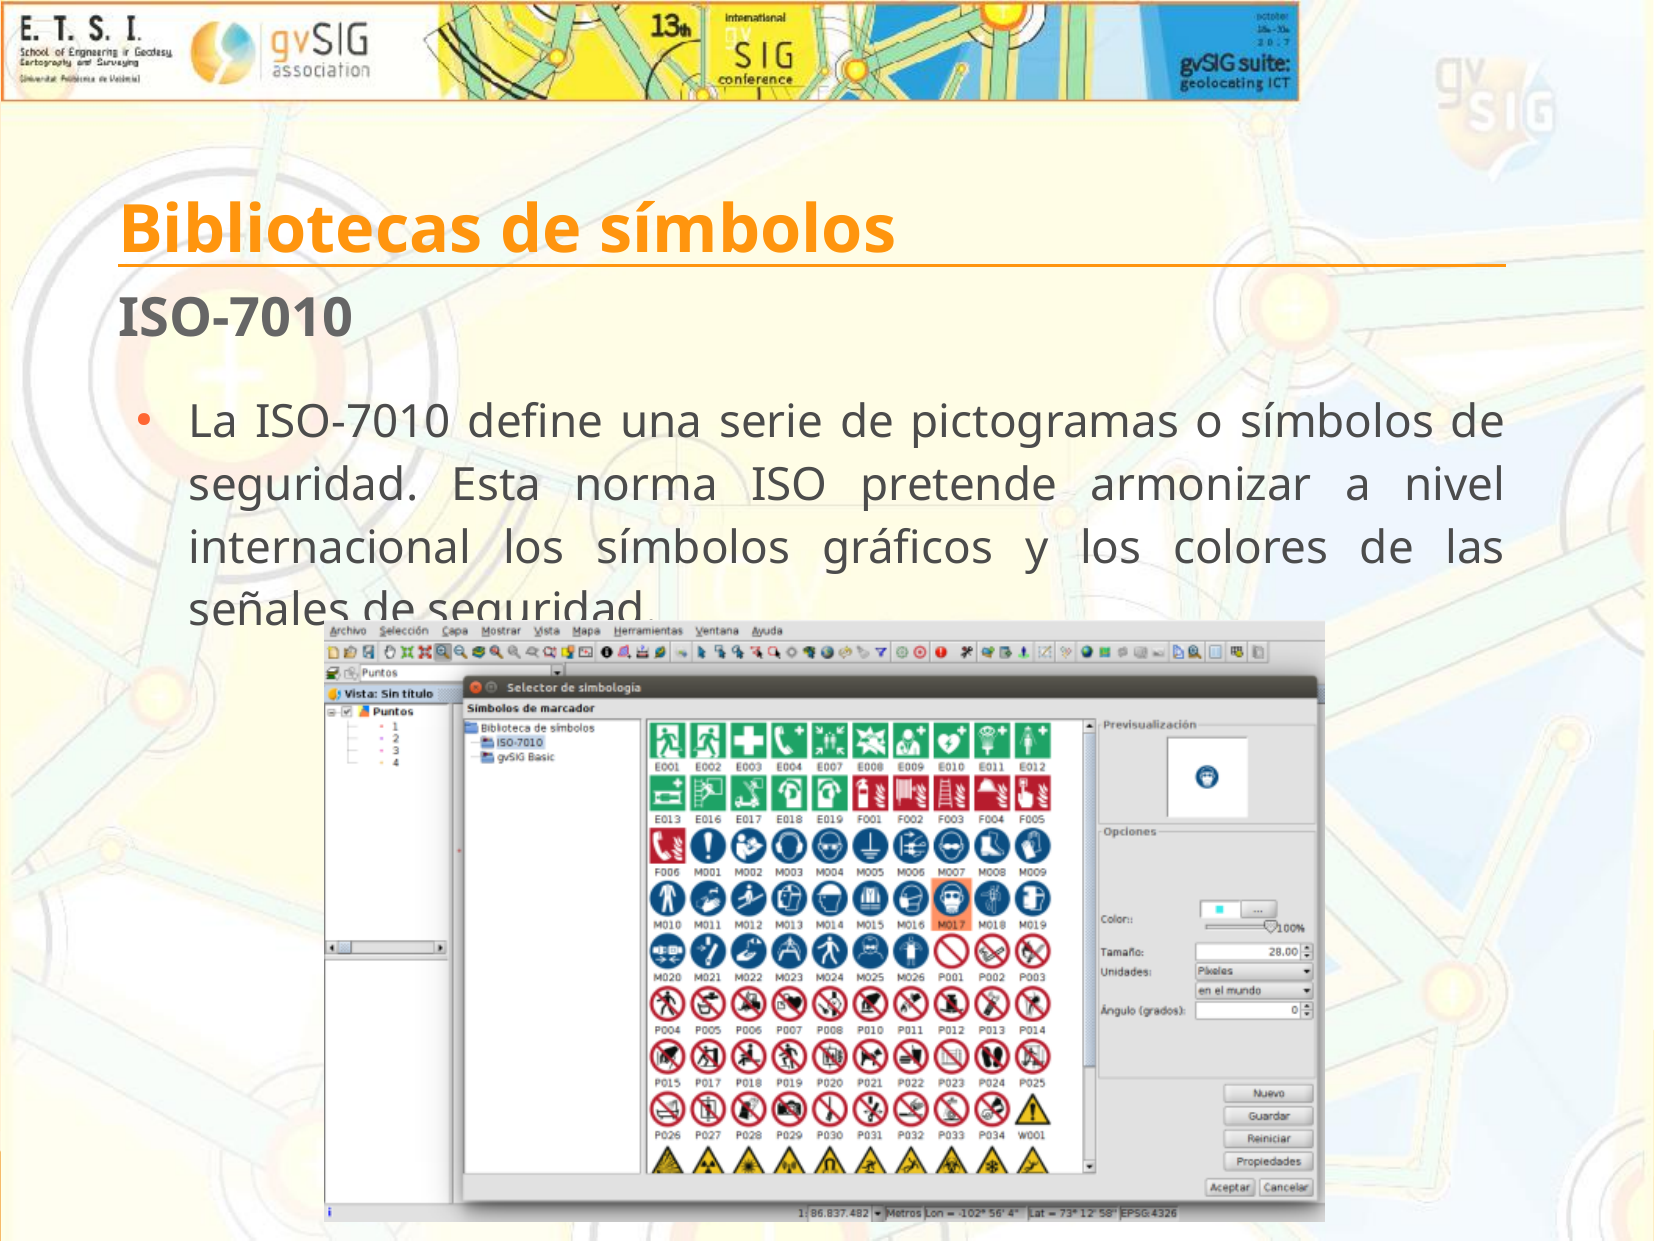

# Bibliotecas de símbolos
ISO-7010
La ISO-7010 define una serie de pictogramas o símbolos de seguridad. Esta norma ISO pretende armonizar a nivel internacional los símbolos gráficos y los colores de las señales de seguridad.